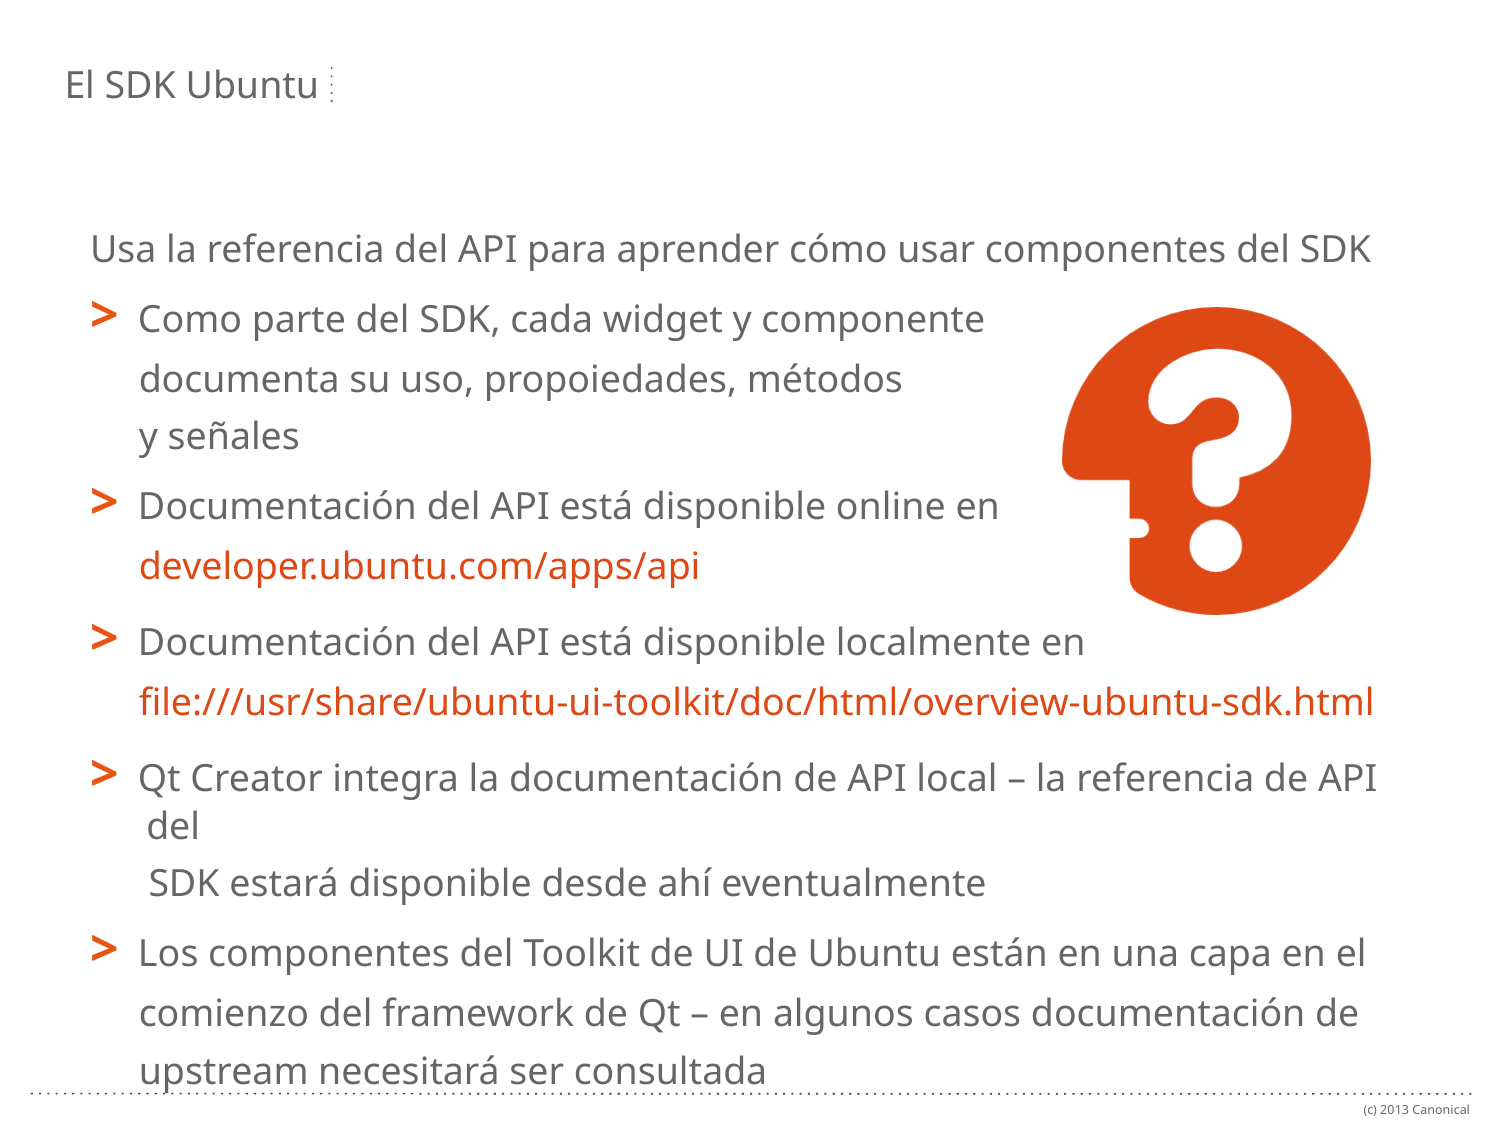

El SDK Ubuntu
# Usa la referencia del API para aprender cómo usar componentes del SDK
> Como parte del SDK, cada widget y componente
 documenta su uso, propoiedades, métodos
 y señales
> Documentación del API está disponible online en
 developer.ubuntu.com/apps/api
> Documentación del API está disponible localmente en
 file:///usr/share/ubuntu-ui-toolkit/doc/html/overview-ubuntu-sdk.html
> Qt Creator integra la documentación de API local – la referencia de API del
 SDK estará disponible desde ahí eventualmente
> Los componentes del Toolkit de UI de Ubuntu están en una capa en el
 comienzo del framework de Qt – en algunos casos documentación de
 upstream necesitará ser consultada
(c) 2013 Canonical